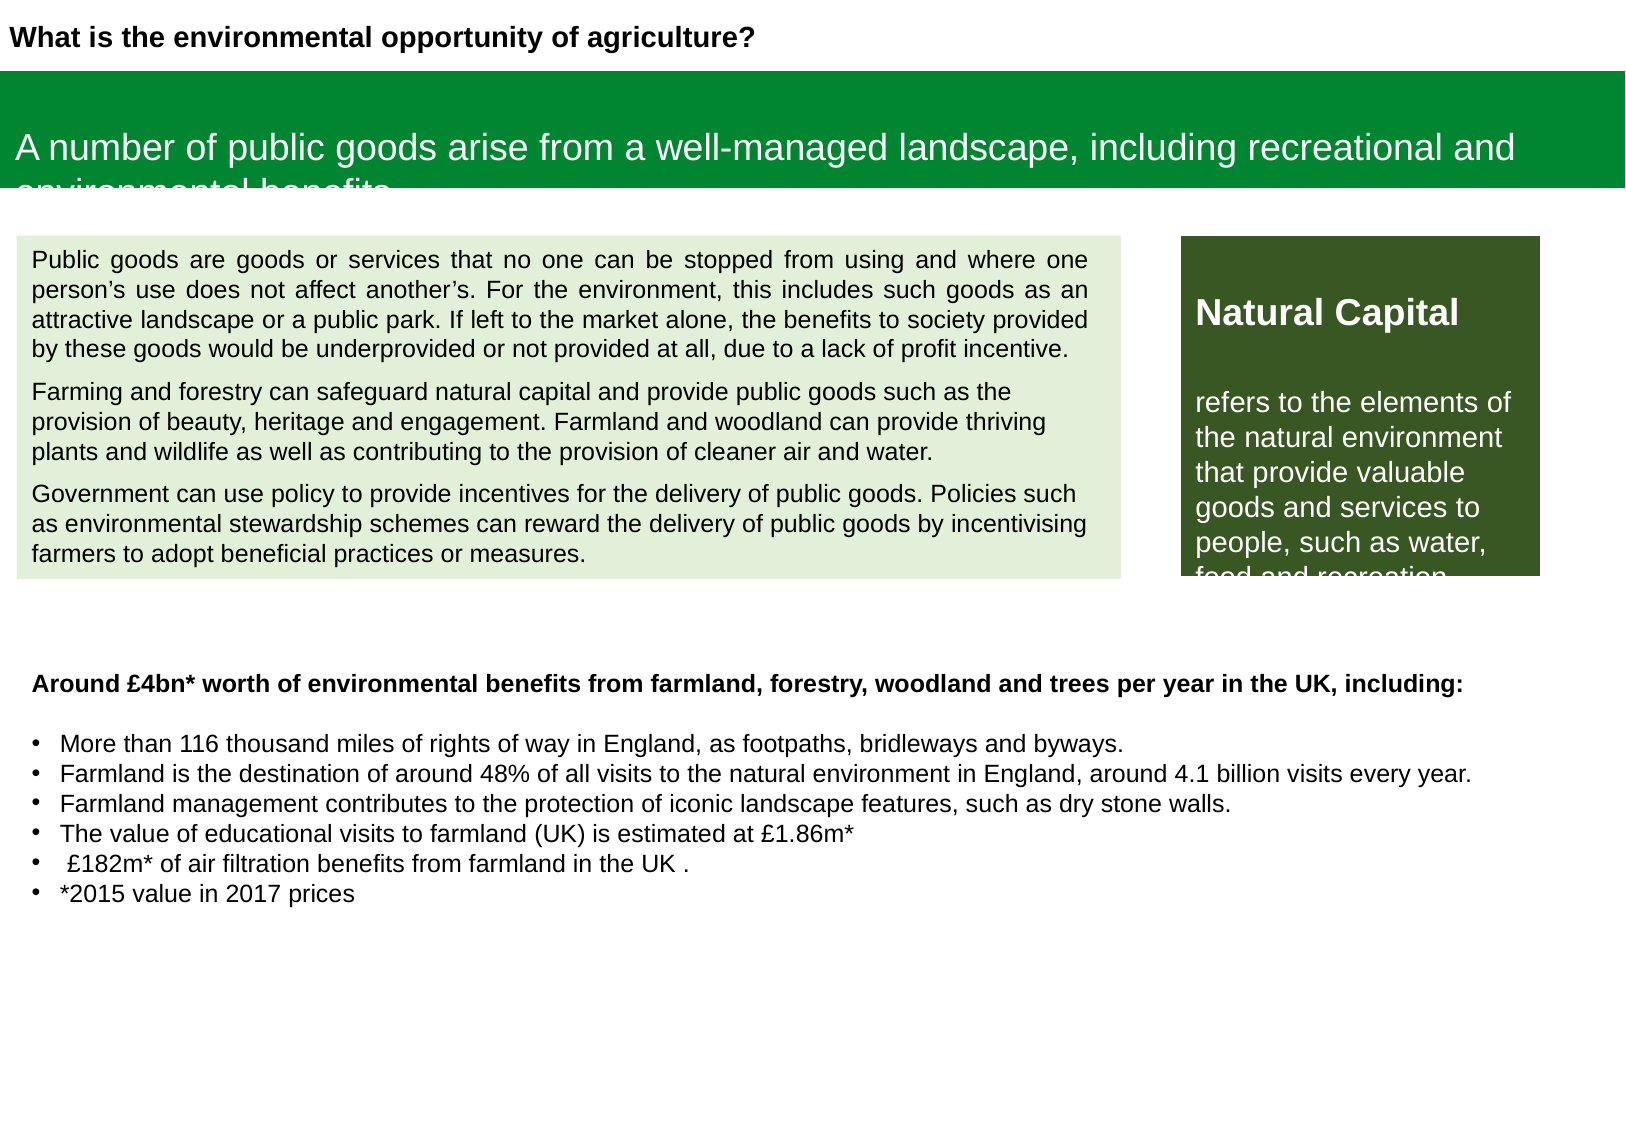

What is the environmental opportunity of agriculture?
# Introduction - What is the environmental opportunity of agriculture?
A number of public goods arise from a well-managed landscape, including recreational and environmental benefits.
Public goods are goods or services that no one can be stopped from using and where one person’s use does not affect another’s. For the environment, this includes such goods as an attractive landscape or a public park. If left to the market alone, the benefits to society provided by these goods would be underprovided or not provided at all, due to a lack of profit incentive.
Farming and forestry can safeguard natural capital and provide public goods such as the provision of beauty, heritage and engagement. Farmland and woodland can provide thriving plants and wildlife as well as contributing to the provision of cleaner air and water.
Government can use policy to provide incentives for the delivery of public goods. Policies such as environmental stewardship schemes can reward the delivery of public goods by incentivising farmers to adopt beneficial practices or measures.
Natural Capital
refers to the elements of the natural environment that provide valuable goods and services to people, such as water, food and recreation.
Around £4bn* worth of environmental benefits from farmland, forestry, woodland and trees per year in the UK, including:
More than 116 thousand miles of rights of way in England, as footpaths, bridleways and byways.
Farmland is the destination of around 48% of all visits to the natural environment in England, around 4.1 billion visits every year.
Farmland management contributes to the protection of iconic landscape features, such as dry stone walls.
The value of educational visits to farmland (UK) is estimated at £1.86m*
 £182m* of air filtration benefits from farmland in the UK .
*2015 value in 2017 prices